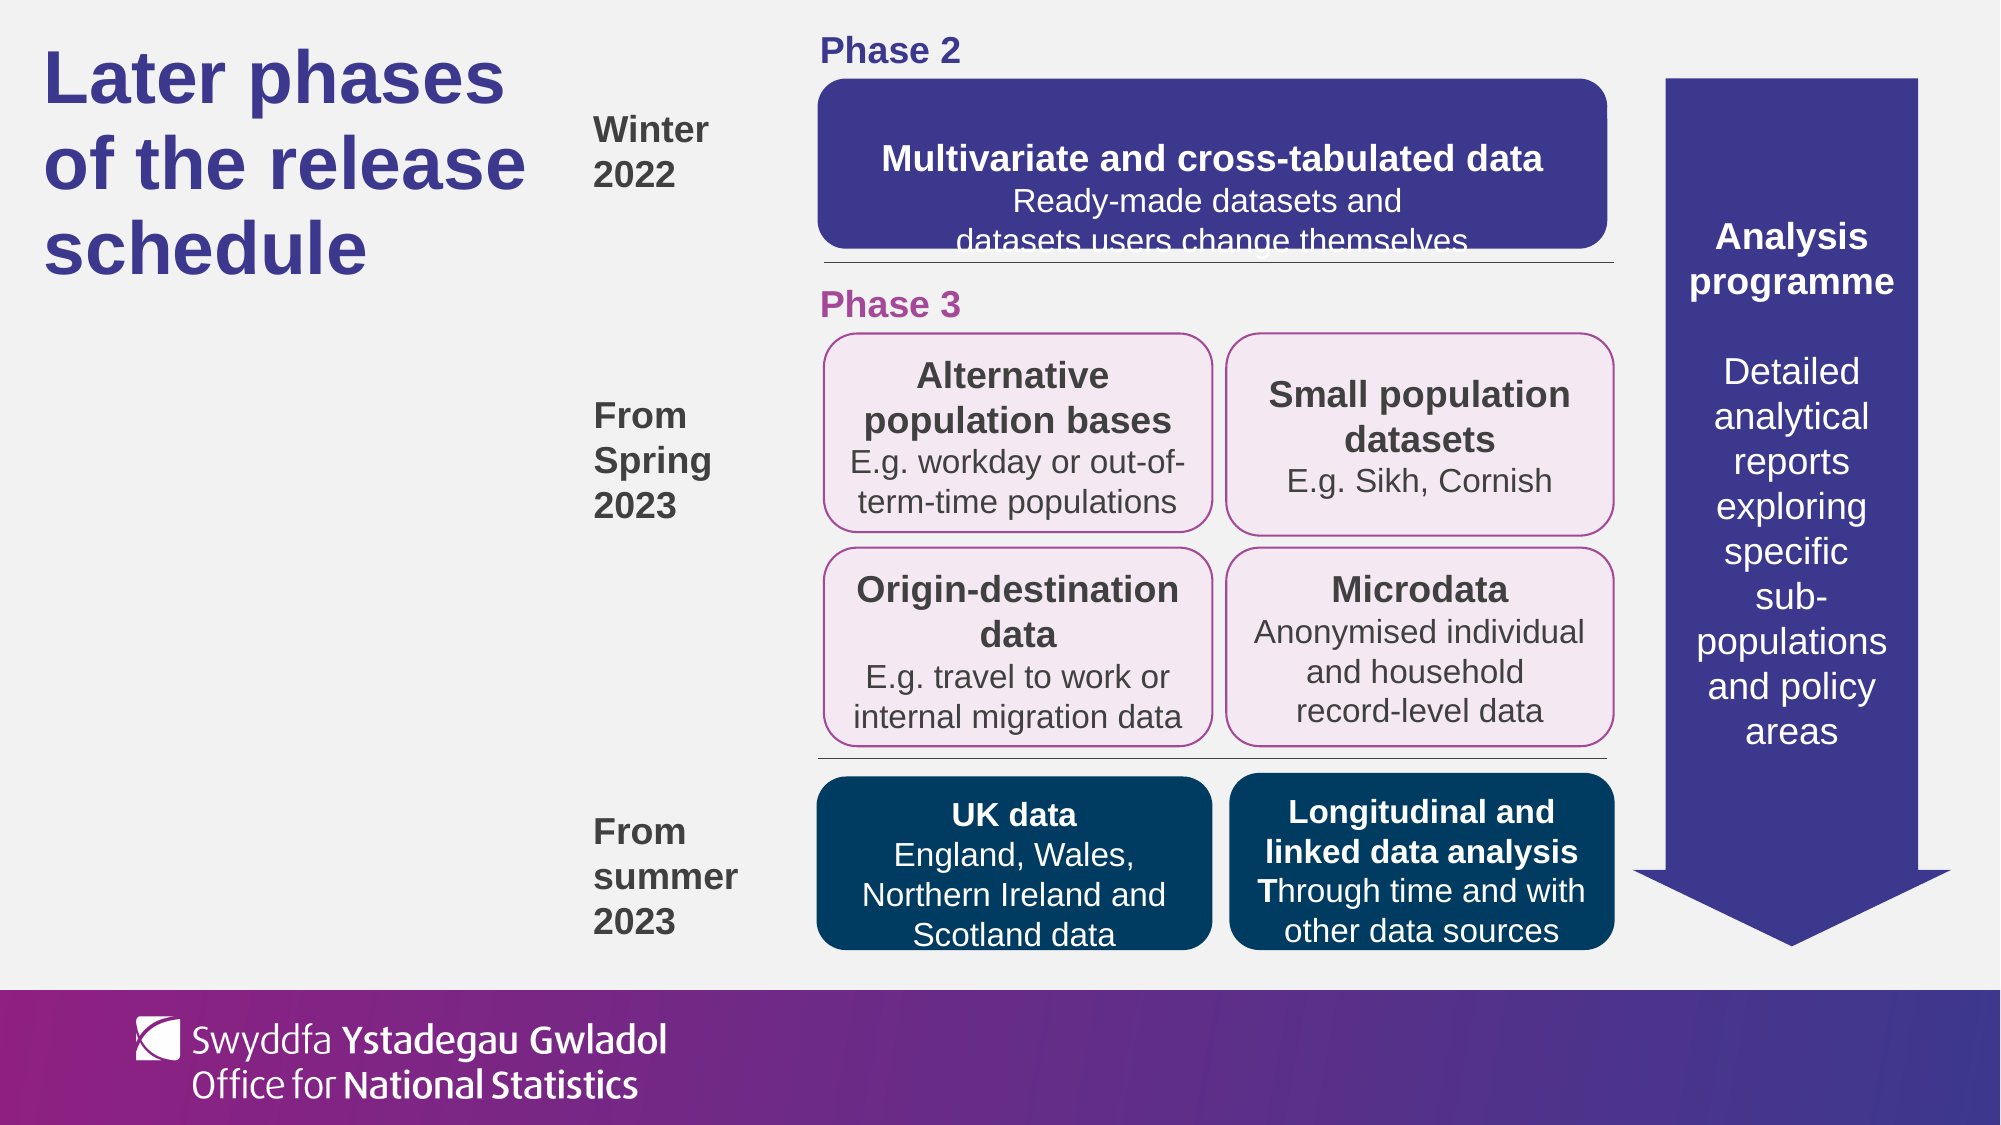

Phase 2
Multivariate and cross-tabulated data
Ready-made datasets and
datasets users change themselves
Phase 3
Alternative
population bases
E.g. workday or out-of-term-time populations
Small population datasets
E.g. Sikh, Cornish
Origin-destination data
E.g. travel to work or internal migration data
Microdata
Anonymised individual and household
record-level data
Analysis programme
Detailed analytical reports exploring specific
sub-populations and policy areas
Winter
2022
From
Spring
2023
Longitudinal and
linked data analysis
Through time and with other data sources
UK data
England, Wales, Northern Ireland and Scotland data
From
summer
2023
# Later phases of the release schedule